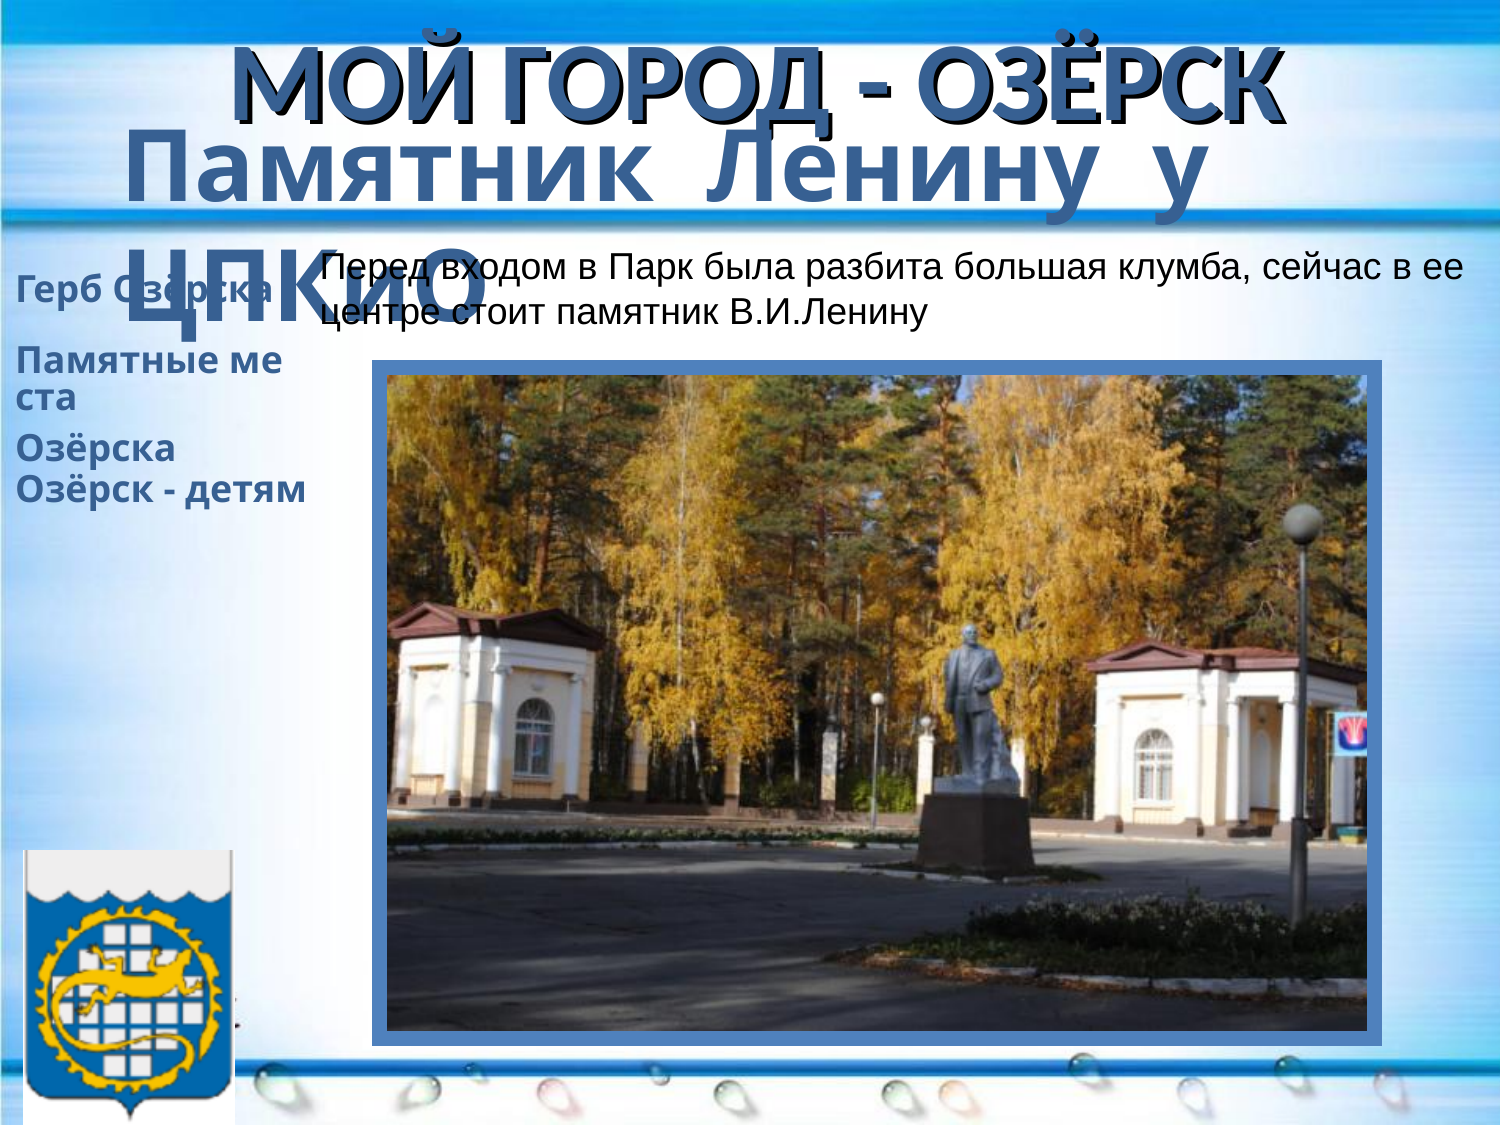

Мой город - Озёрск
Памятник Ленину у ЦПКиО
Перед входом в Парк была разбита большая клумба, сейчас в ее центре стоит памятник В.И.Ленину
Герб Озёрска
Памятные места
Озёрска
Озёрск - детям